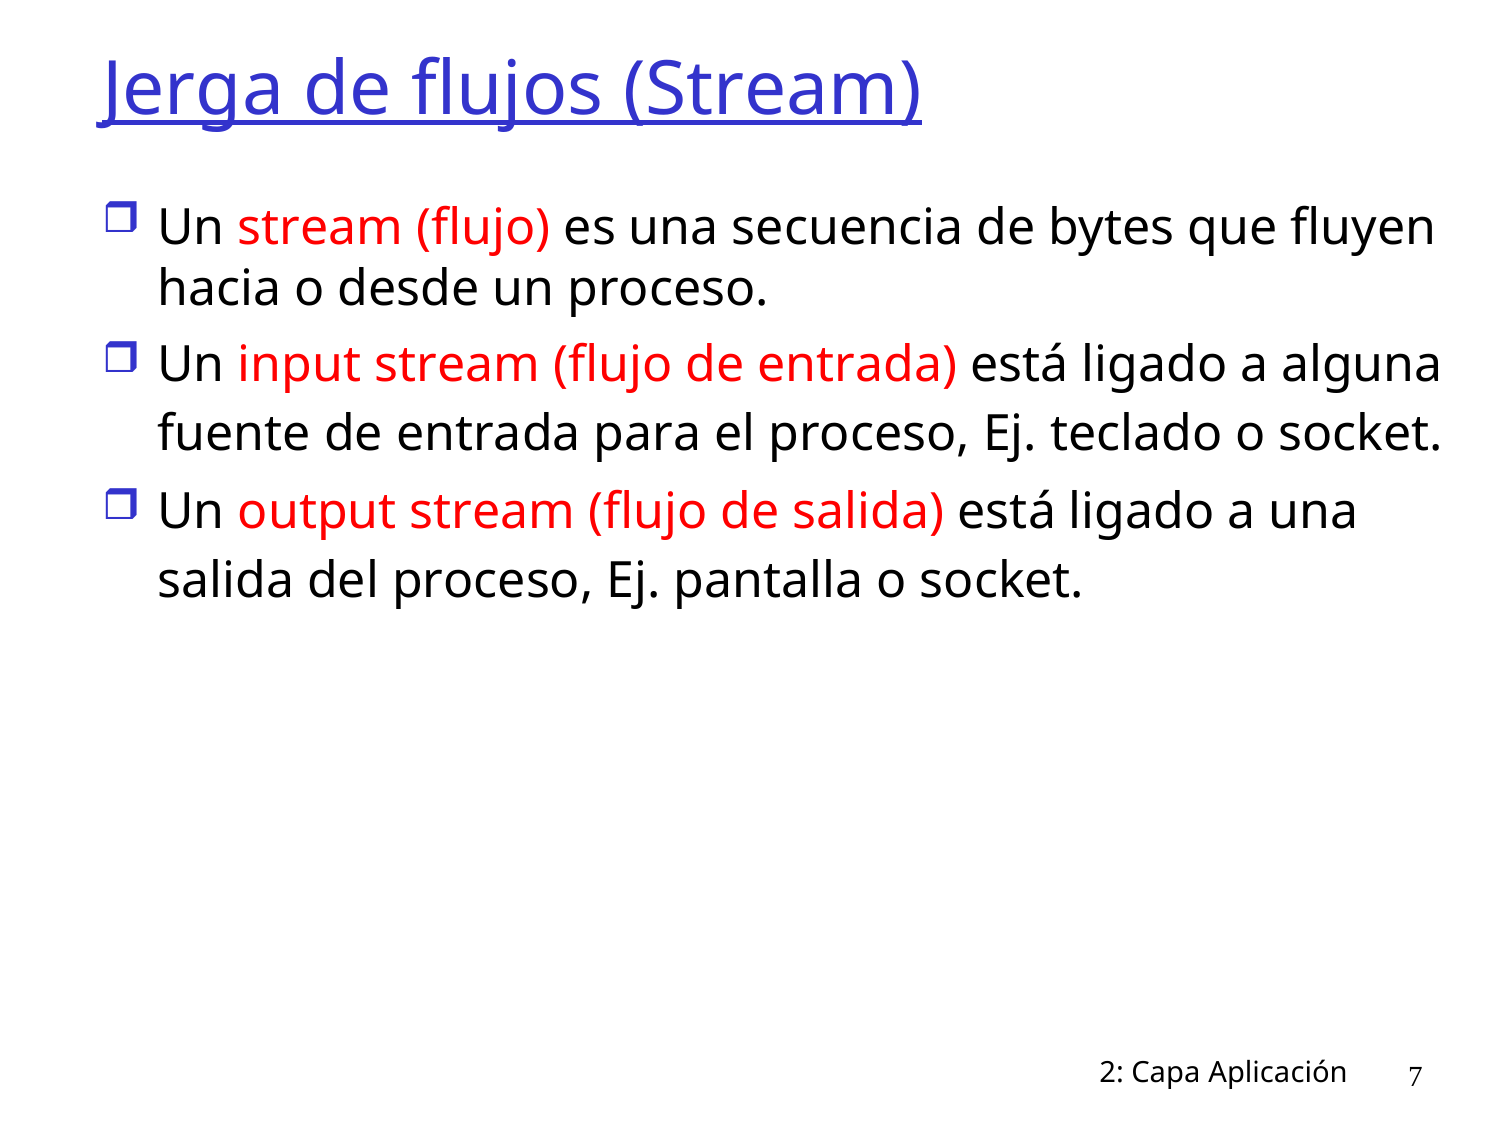

# Jerga de flujos (Stream)‏
Un stream (flujo) es una secuencia de bytes que fluyen hacia o desde un proceso.
Un input stream (flujo de entrada) está ligado a alguna fuente de entrada para el proceso, Ej. teclado o socket.
Un output stream (flujo de salida) está ligado a una salida del proceso, Ej. pantalla o socket.